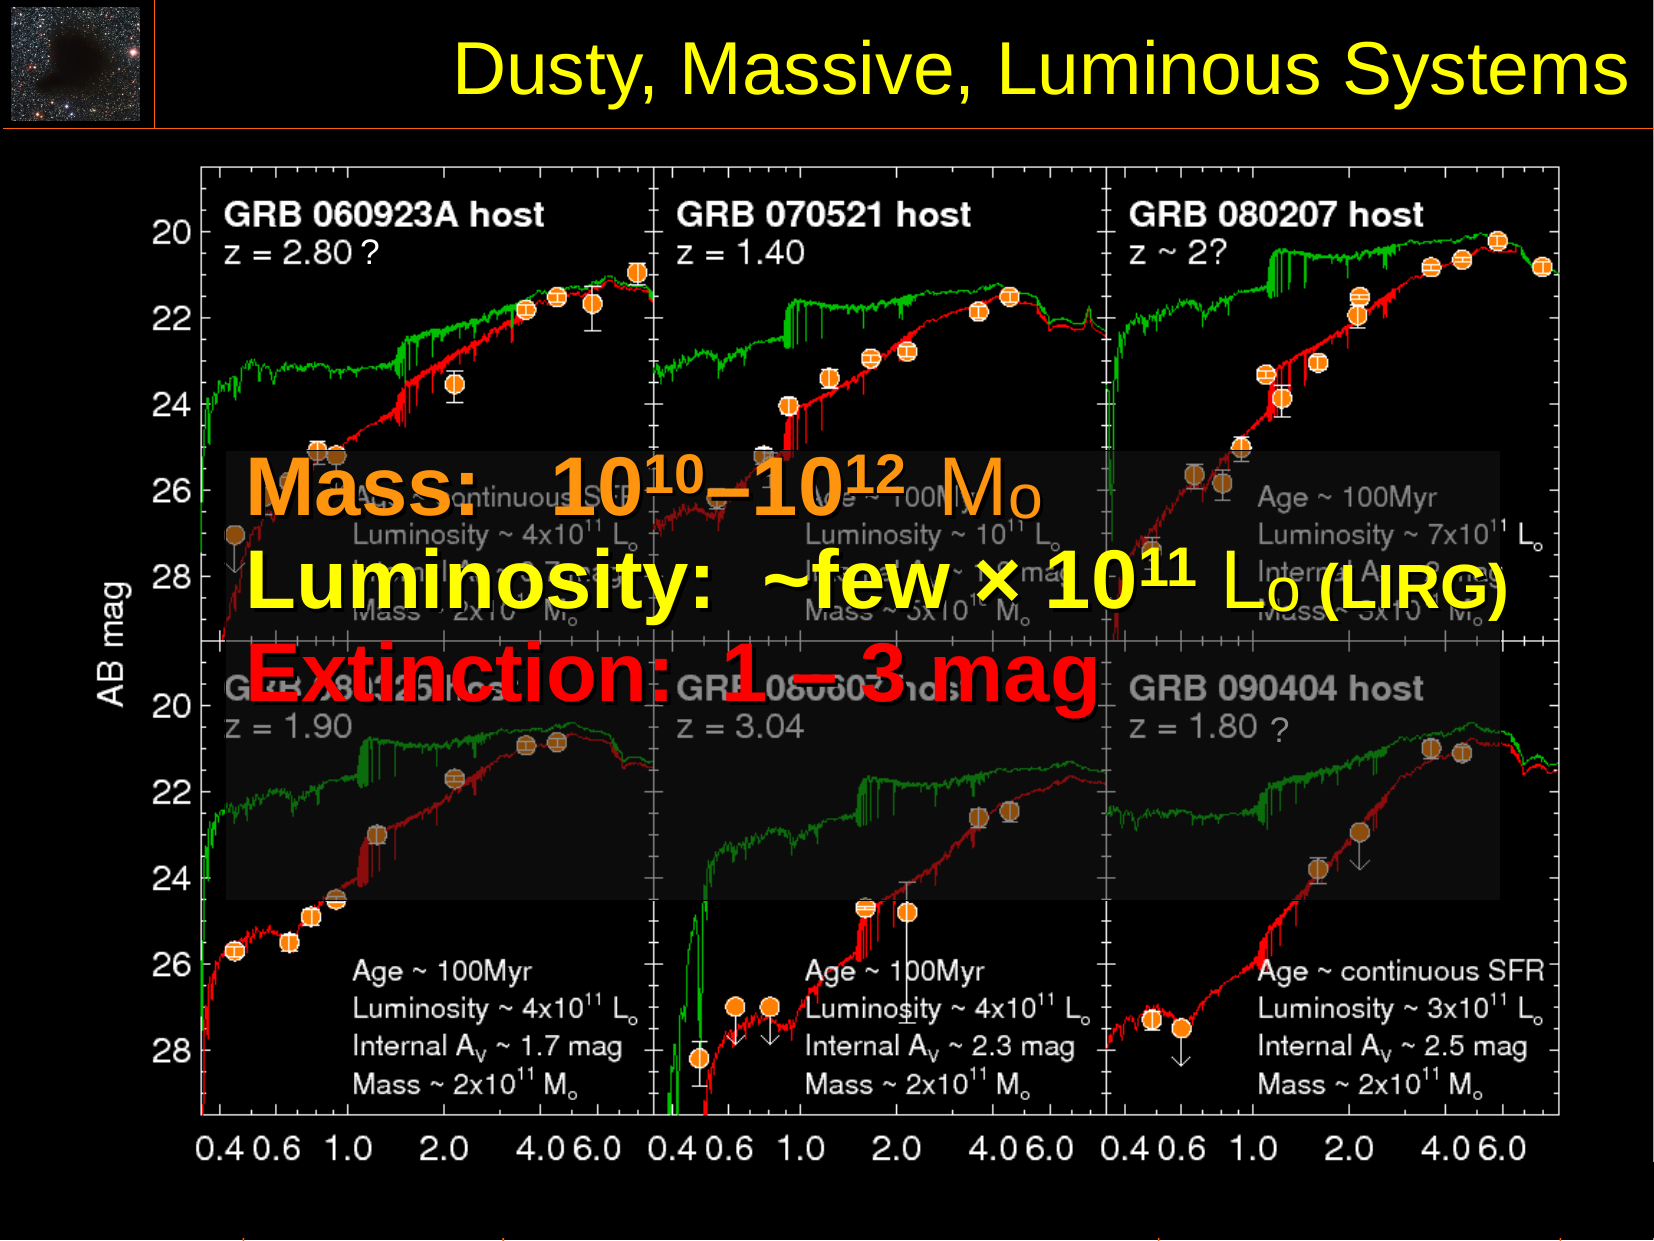

# Dusty, Massive, Luminous Systems
?
Mass: 1010–1012 Mo
Luminosity: ~few × 1011 Lo (LIRG)
Extinction: 1 – 3 mag
?
2012-03-05
27